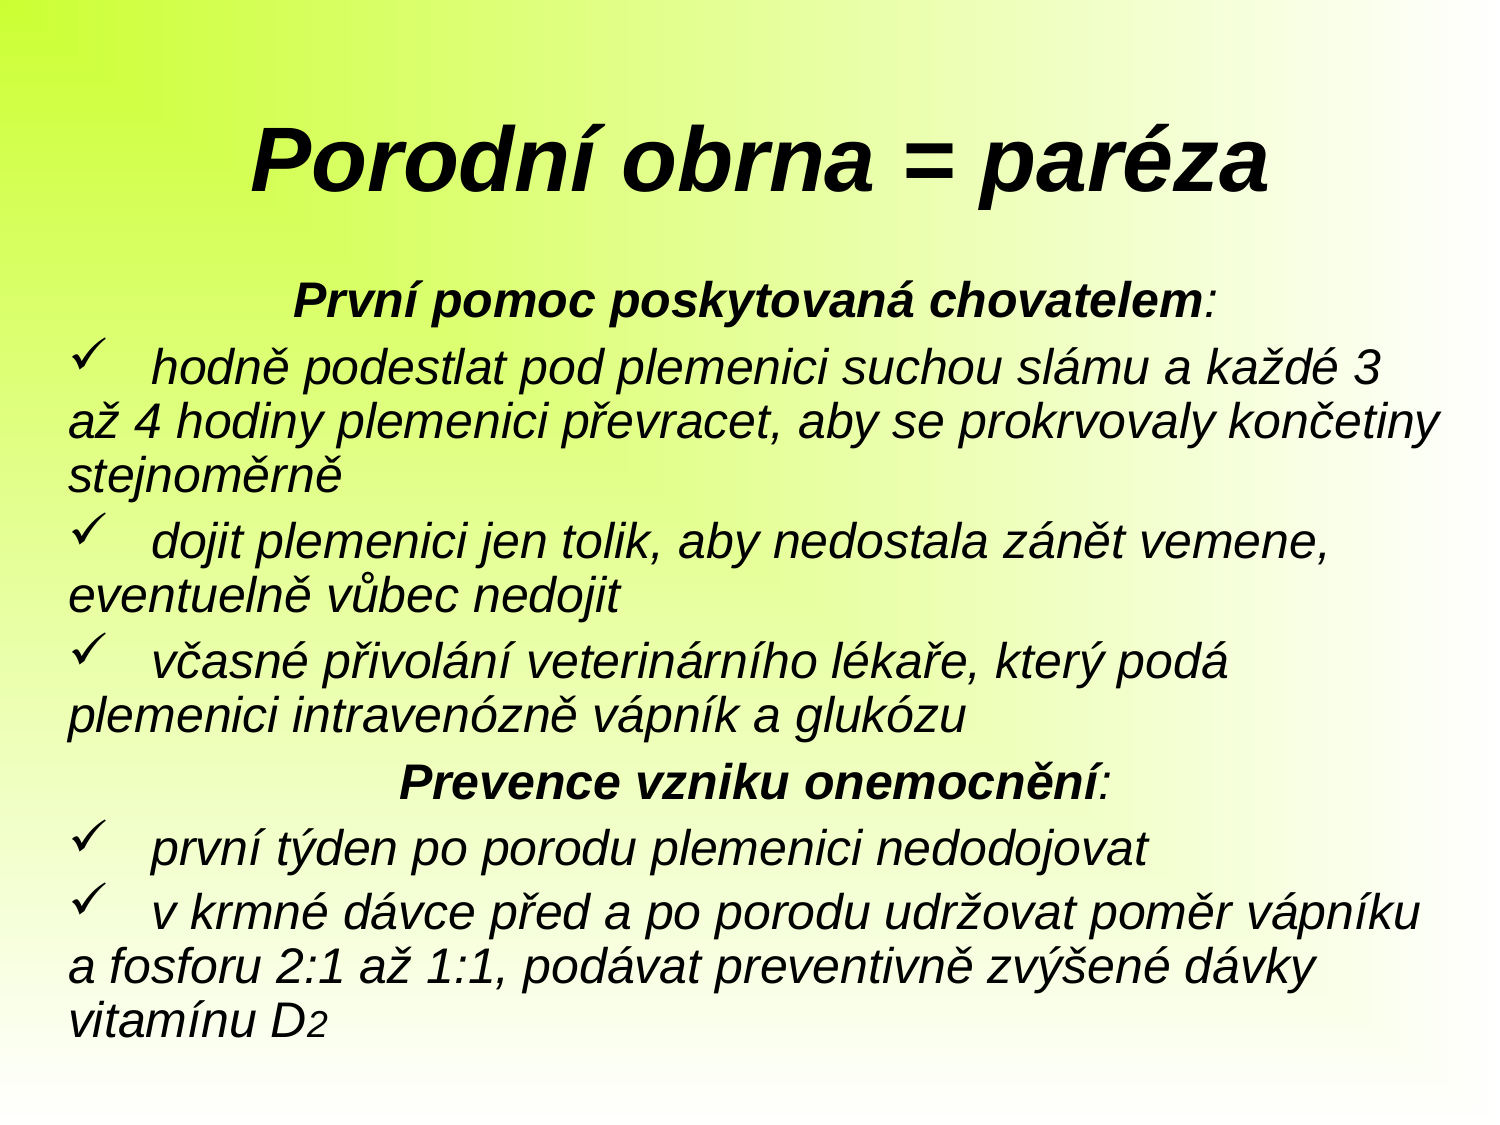

# Porodní obrna = paréza
První pomoc poskytovaná chovatelem:
 hodně podestlat pod plemenici suchou slámu a každé 3 až 4 hodiny plemenici převracet, aby se prokrvovaly končetiny stejnoměrně
 dojit plemenici jen tolik, aby nedostala zánět vemene, eventuelně vůbec nedojit
 včasné přivolání veterinárního lékaře, který podá plemenici intravenózně vápník a glukózu
Prevence vzniku onemocnění:
 první týden po porodu plemenici nedodojovat
 v krmné dávce před a po porodu udržovat poměr vápníku a fosforu 2:1 až 1:1, podávat preventivně zvýšené dávky vitamínu D2